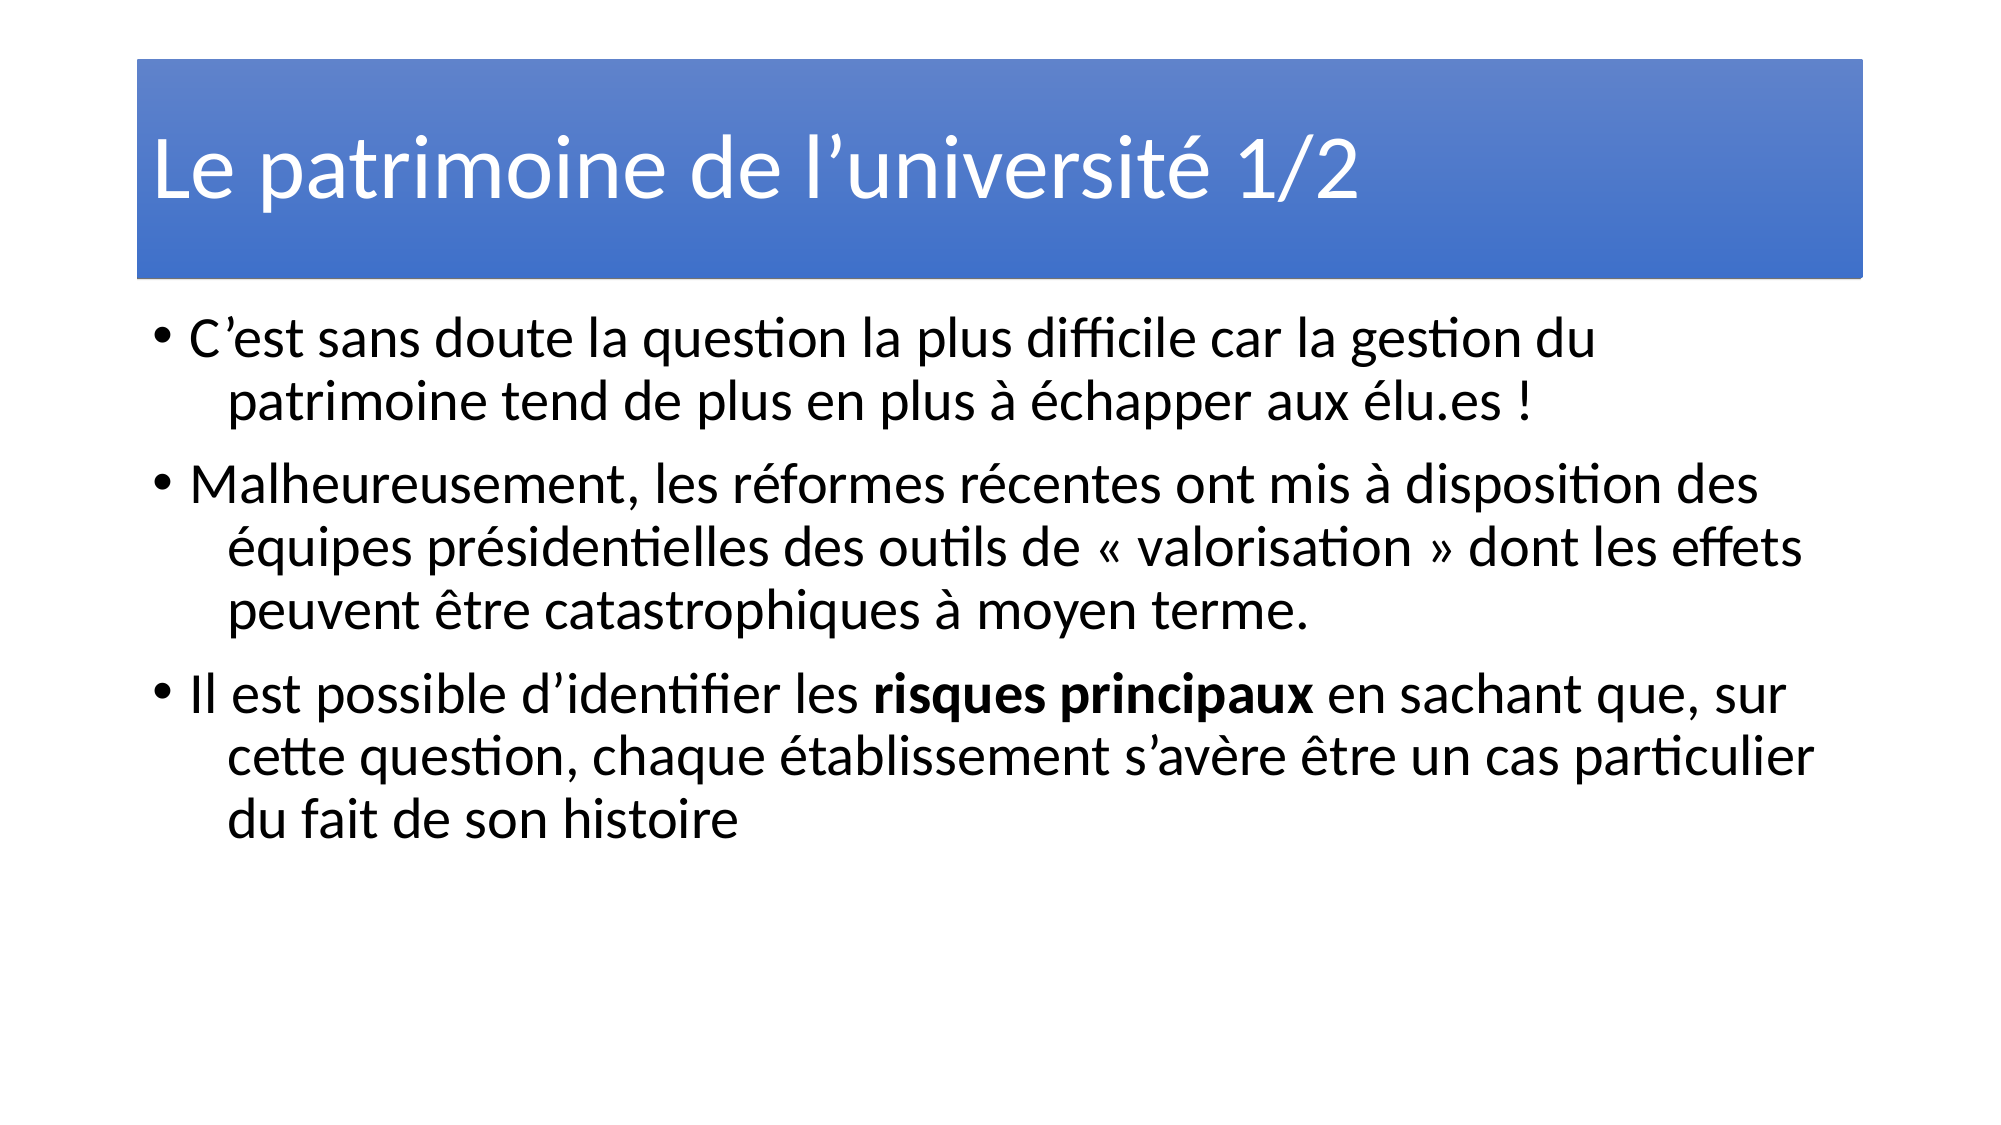

# Le patrimoine de l’université 1/2
C’est sans doute la question la plus difficile car la gestion du patrimoine tend de plus en plus à échapper aux élu.es !
Malheureusement, les réformes récentes ont mis à disposition des équipes présidentielles des outils de « valorisation » dont les effets peuvent être catastrophiques à moyen terme.
Il est possible d’identifier les risques principaux en sachant que, sur cette question, chaque établissement s’avère être un cas particulier du fait de son histoire